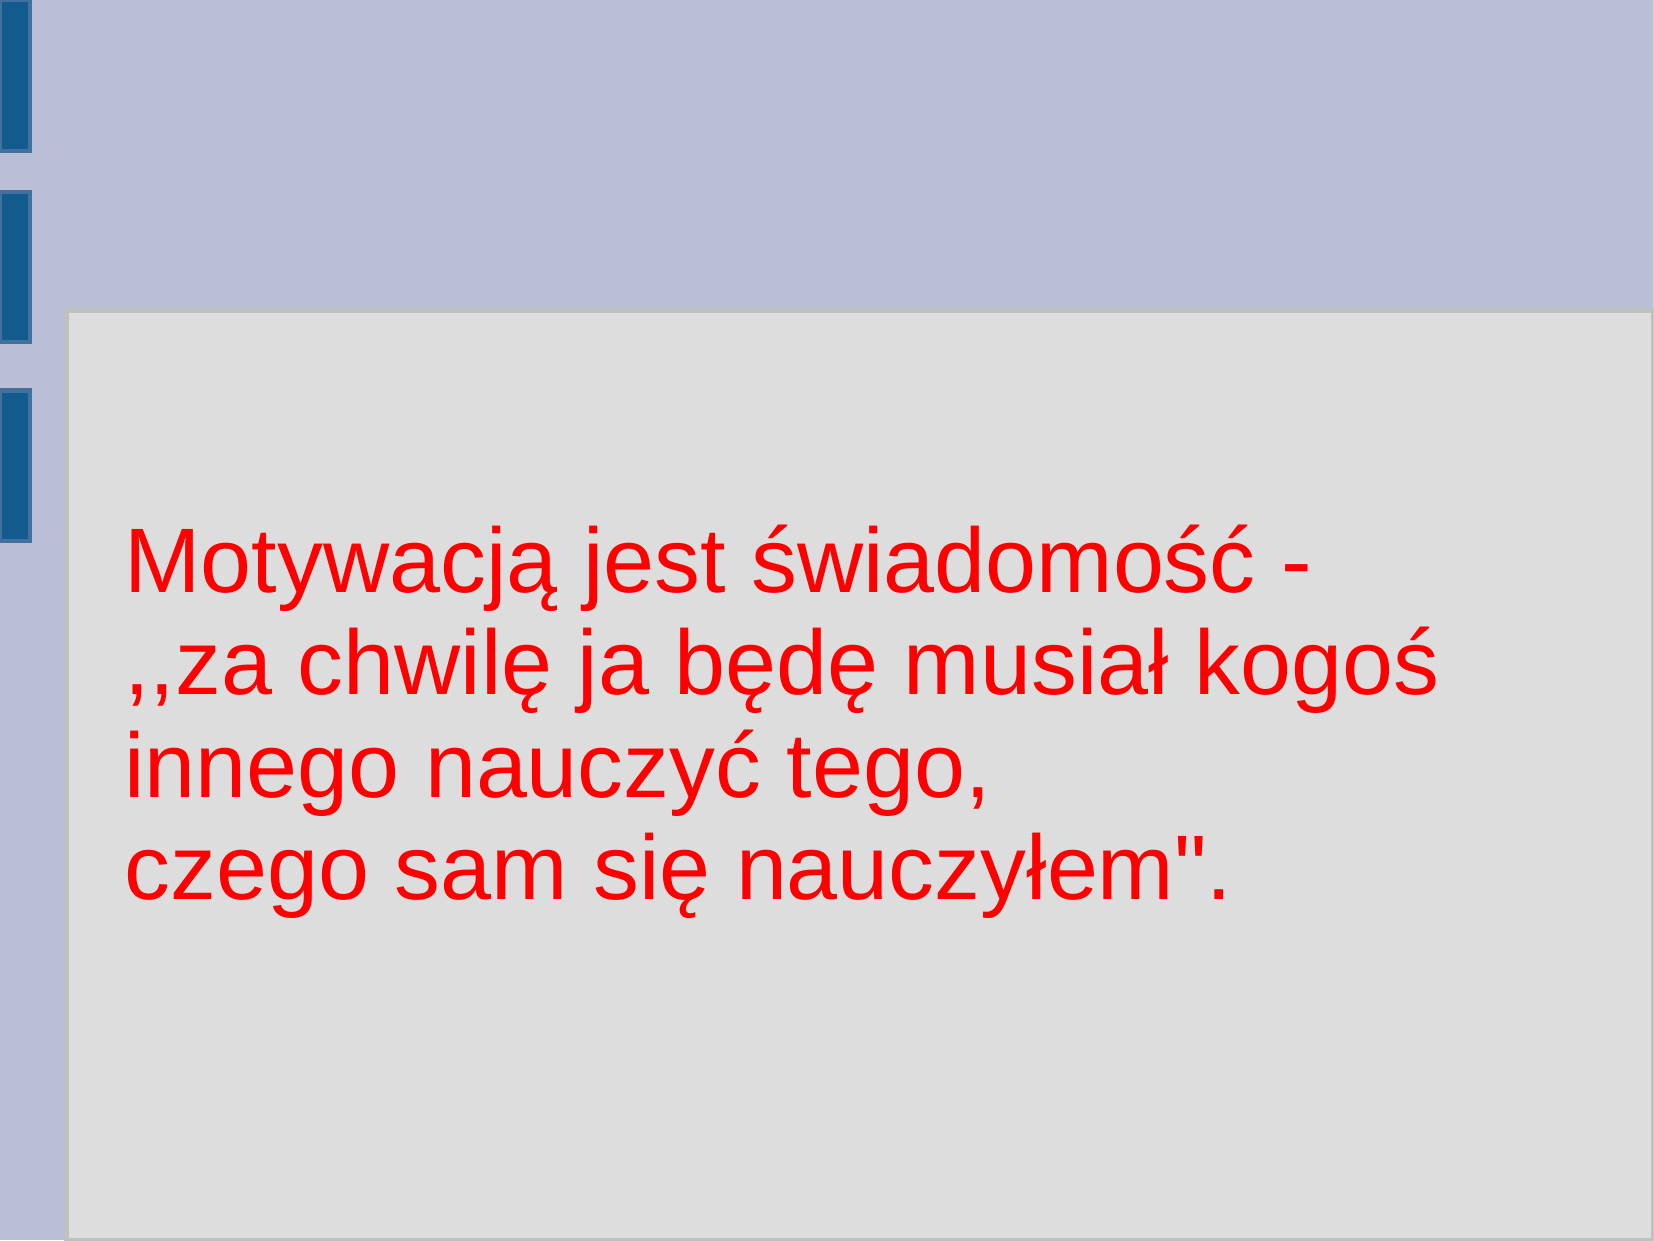

Motywacją jest świadomość -
,,za chwilę ja będę musiał kogoś innego nauczyć tego,
czego sam się nauczyłem".